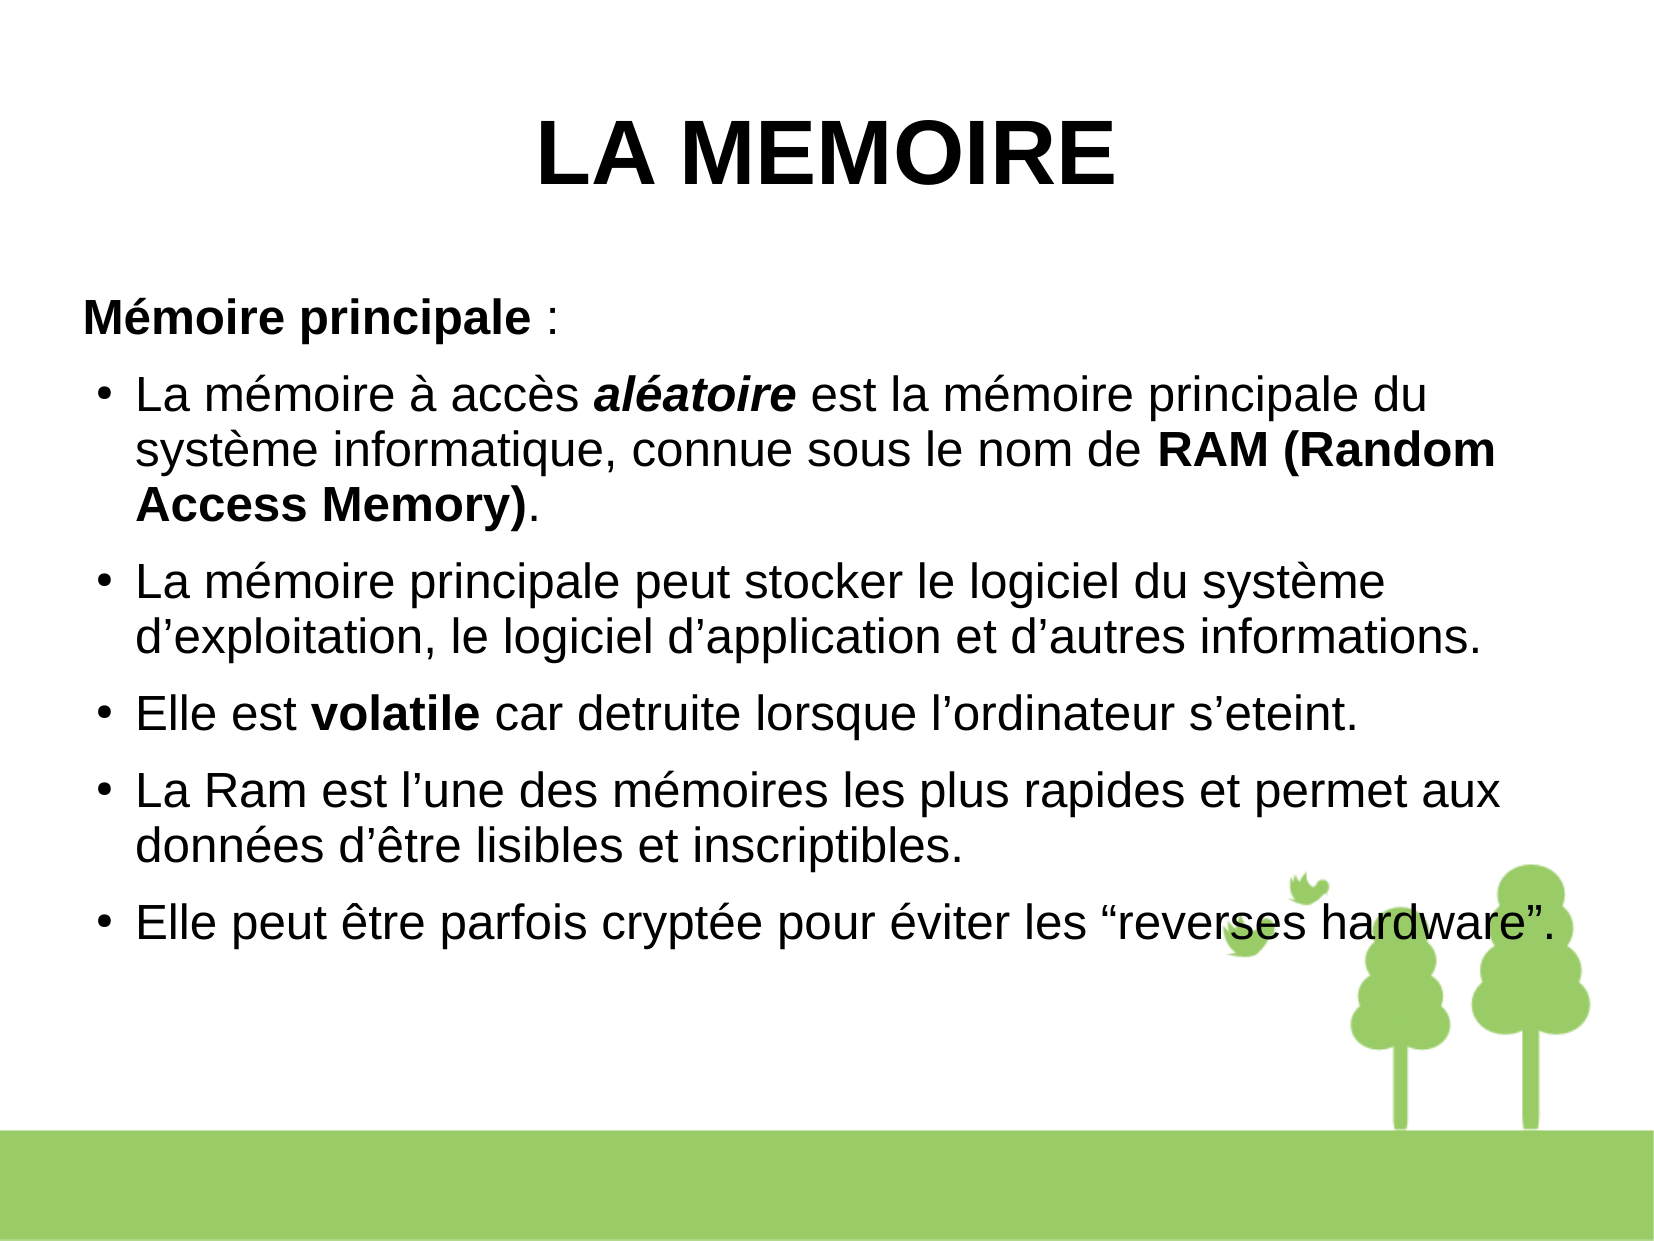

# LA MEMOIRE
Mémoire principale :
La mémoire à accès aléatoire est la mémoire principale du système informatique, connue sous le nom de RAM (Random Access Memory).
La mémoire principale peut stocker le logiciel du système d’exploitation, le logiciel d’application et d’autres informations.
Elle est volatile car detruite lorsque l’ordinateur s’eteint.
La Ram est l’une des mémoires les plus rapides et permet aux données d’être lisibles et inscriptibles.
Elle peut être parfois cryptée pour éviter les “reverses hardware”.